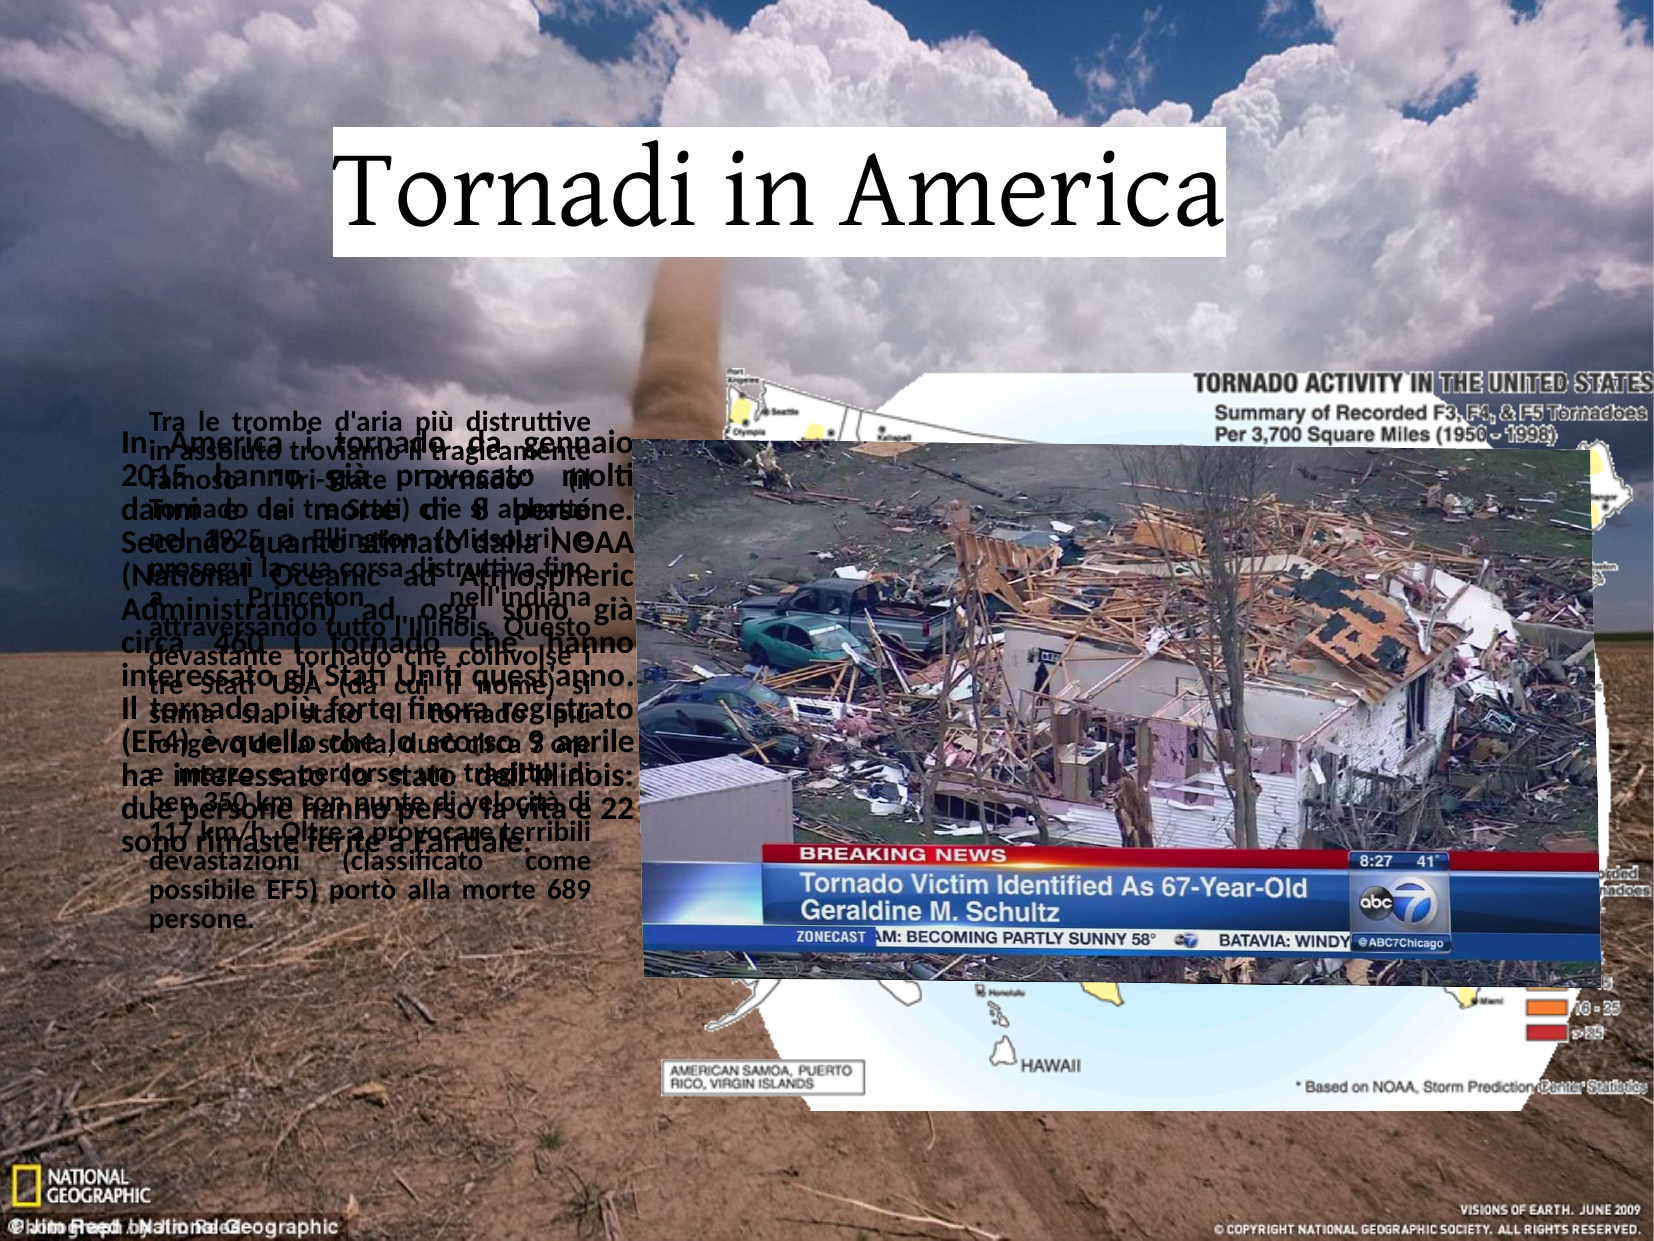

# Tornadi in America
Tra le trombe d'aria più distruttive in assoluto troviamo il tragicamente famoso "Tri-State Tornado" (il Tornado dei tre Stati) che si abbatté nel 1925 a Ellington (Missouri) e proseguì la sua corsa distruttiva fino a Princeton nell'indiana attraversando tutto l'Illinois. Questo devastante tornado che coinvolse i tre Stati USA (da cui il nome) si stima sia stato il tornado più longevo della storia, durò circa 3 ore e mezzo e percorse un tragitto di ben 350 km con punte di velocità di 117 km/h. Oltre a provocare terribili devastazioni (classificato come possibile EF5) portò alla morte 689 persone.
In America i tornado da gennaio 2015 hanno già provocato molti danni e la morte di 8 persone. Secondo quanto stimato dalla NOAA (National Oceanic ad Atmospheric Administration) ad oggi sono già circa 460 i tornado che hanno interessato gli Stati Uniti quest'anno. Il tornado più forte finora registrato (EF4) è quello che lo scorso 9 aprile ha interessato lo stato dell’Illinois: due persone hanno perso la vita e 22 sono rimaste ferite a Fairdale.